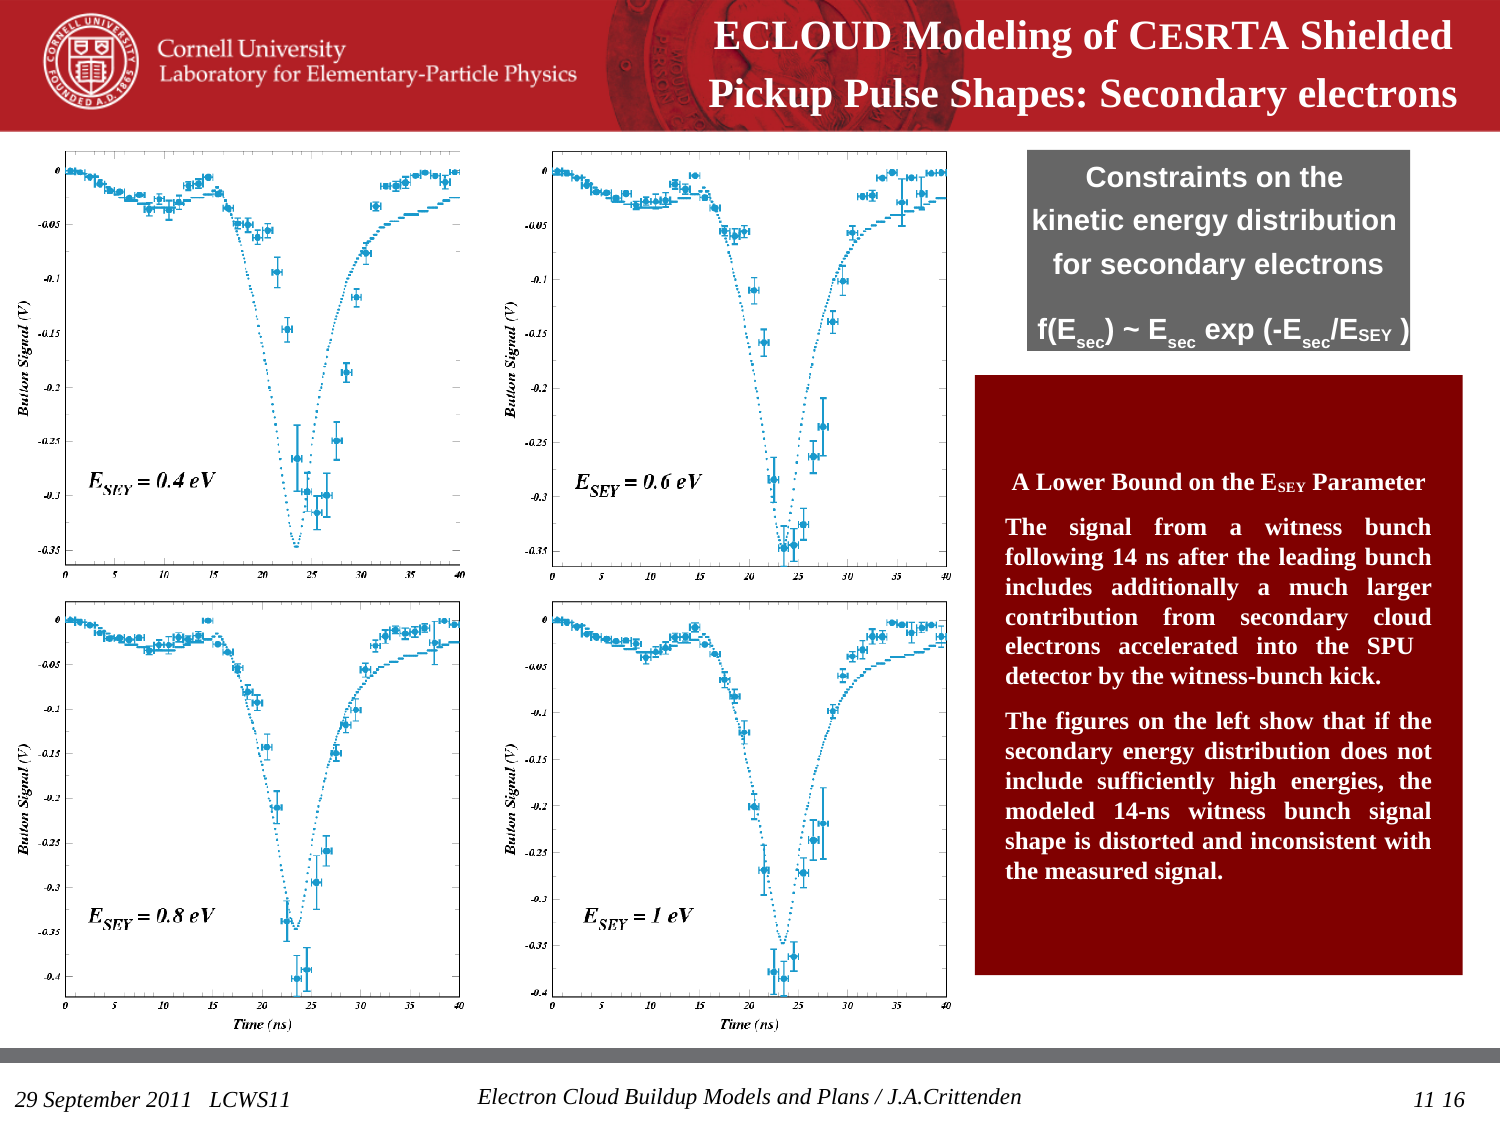

# ECLOUD Modeling of CESRTA Shielded Pickup Pulse Shapes: Secondary electrons
Constraints on the
kinetic energy distribution
for secondary electrons
f(Esec) ~ Esec exp (-Esec/ESEY )
A Lower Bound on the ESEY Parameter
The signal from a witness bunch following 14 ns after the leading bunch includes additionally a much larger contribution from secondary cloud electrons accelerated into the SPU detector by the witness-bunch kick.
The figures on the left show that if the secondary energy distribution does not include sufficiently high energies, the modeled 14-ns witness bunch signal shape is distorted and inconsistent with the measured signal.